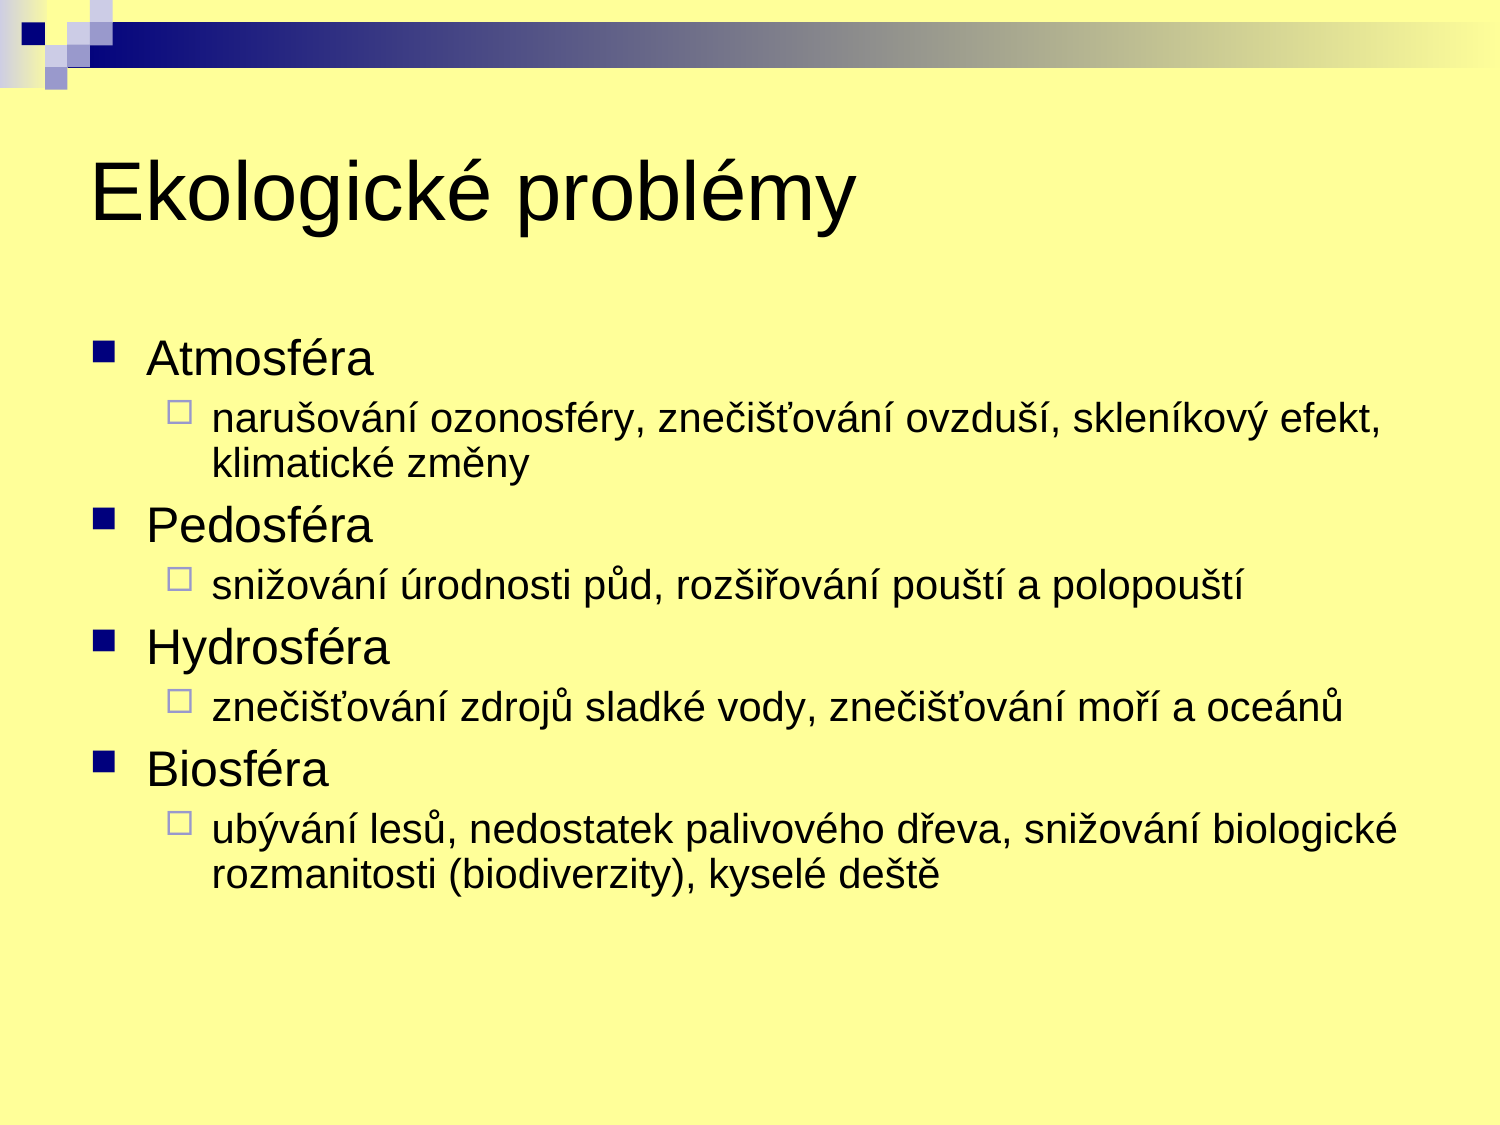

# Ekologické problémy
Atmosféra
narušování ozonosféry, znečišťování ovzduší, skleníkový efekt, klimatické změny
Pedosféra
snižování úrodnosti půd, rozšiřování pouští a polopouští
Hydrosféra
znečišťování zdrojů sladké vody, znečišťování moří a oceánů
Biosféra
ubývání lesů, nedostatek palivového dřeva, snižování biologické rozmanitosti (biodiverzity), kyselé deště